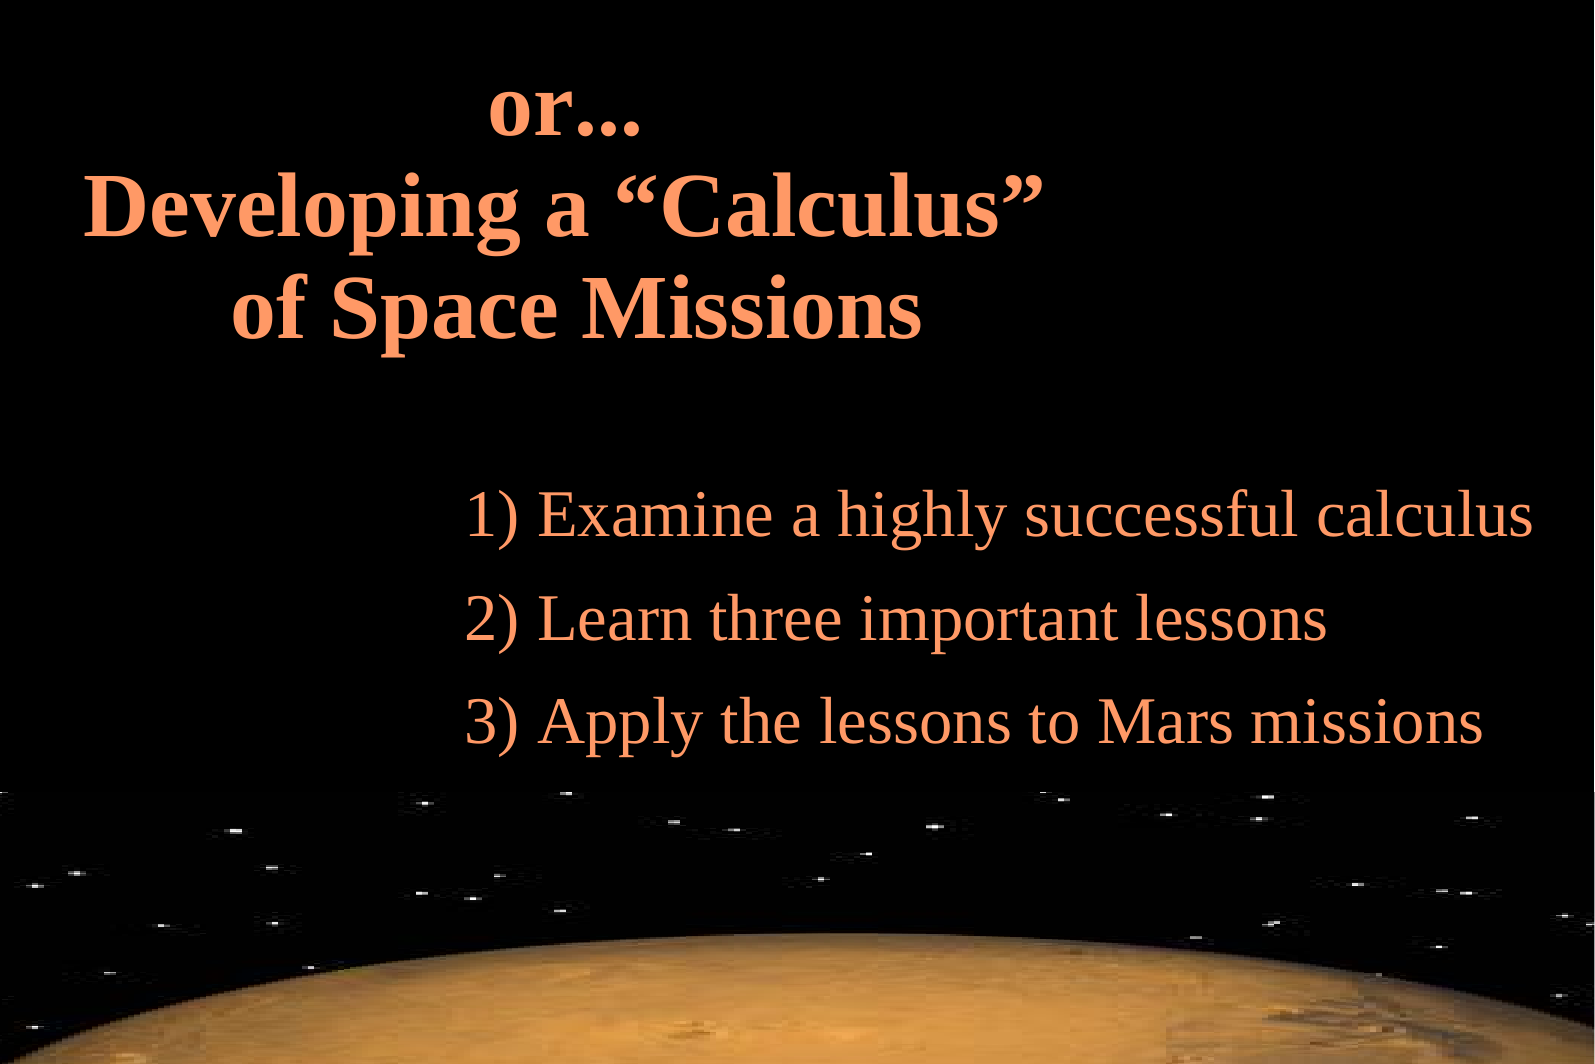

or...
Developing a “Calculus”
 of Space Missions
# Examine a highly successful calculus
Learn three important lessons
Apply the lessons to Mars missions